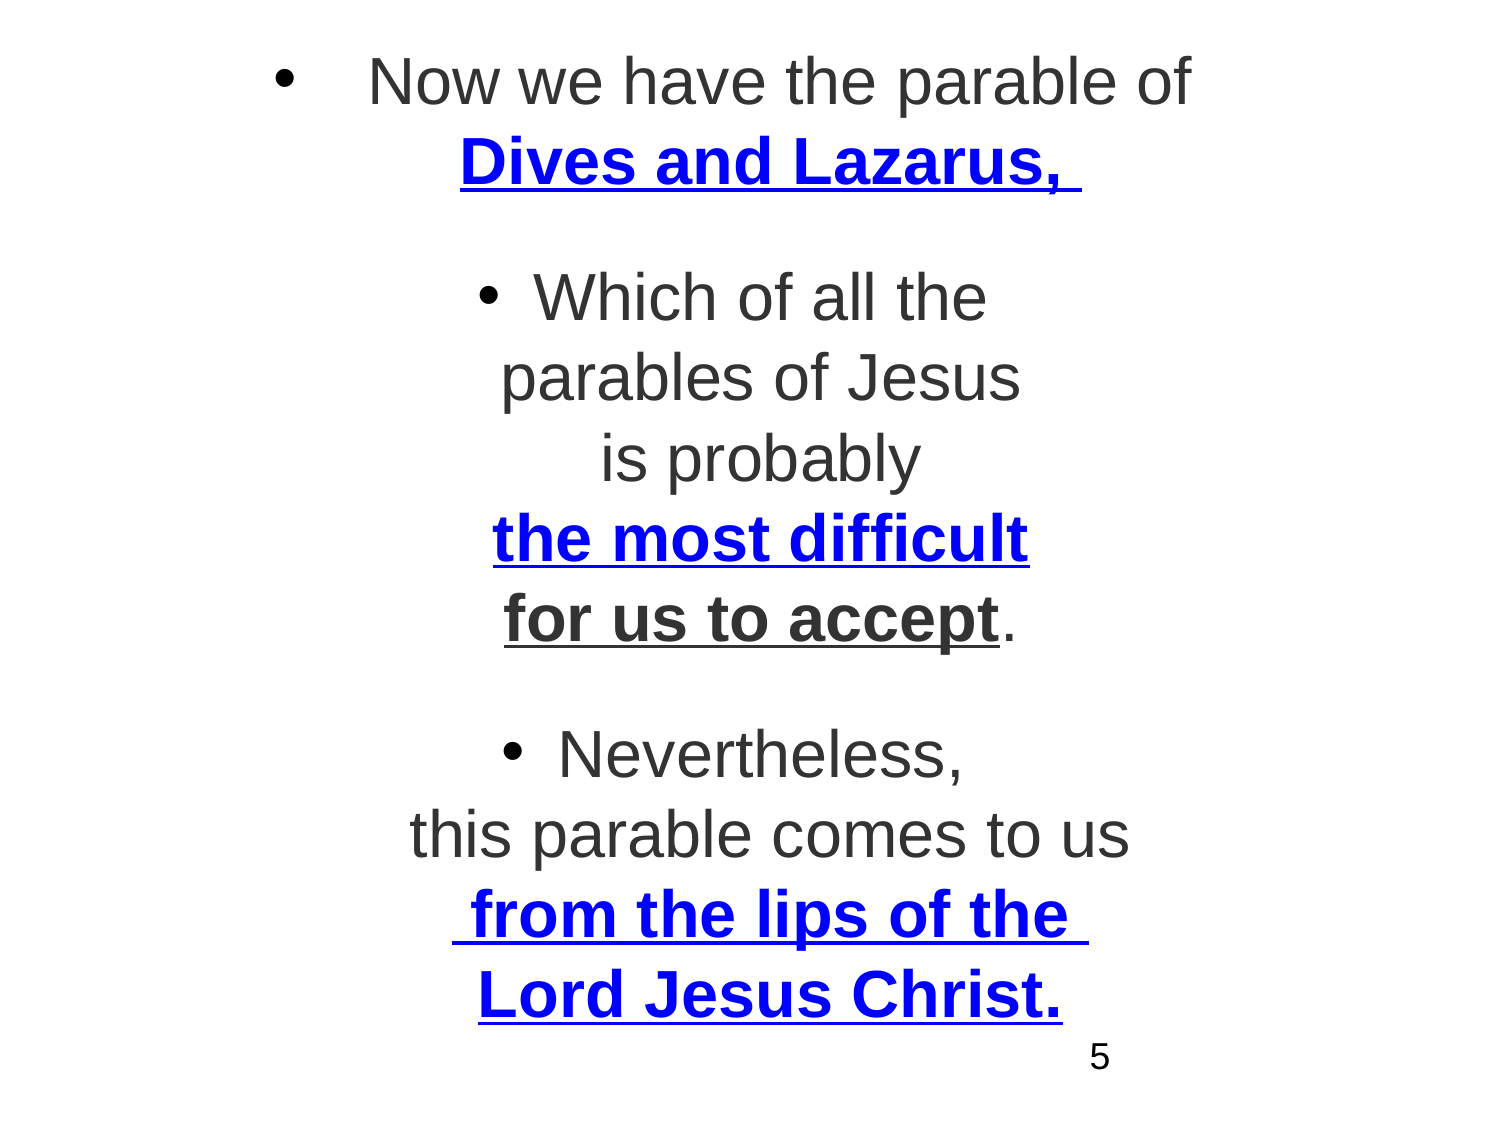

# Now we have the parable of Dives and Lazarus,
Which of all the
parables of Jesus
is probably
the most difficult
for us to accept.
Nevertheless,
this parable comes to us
 from the lips of the
Lord Jesus Christ.
5